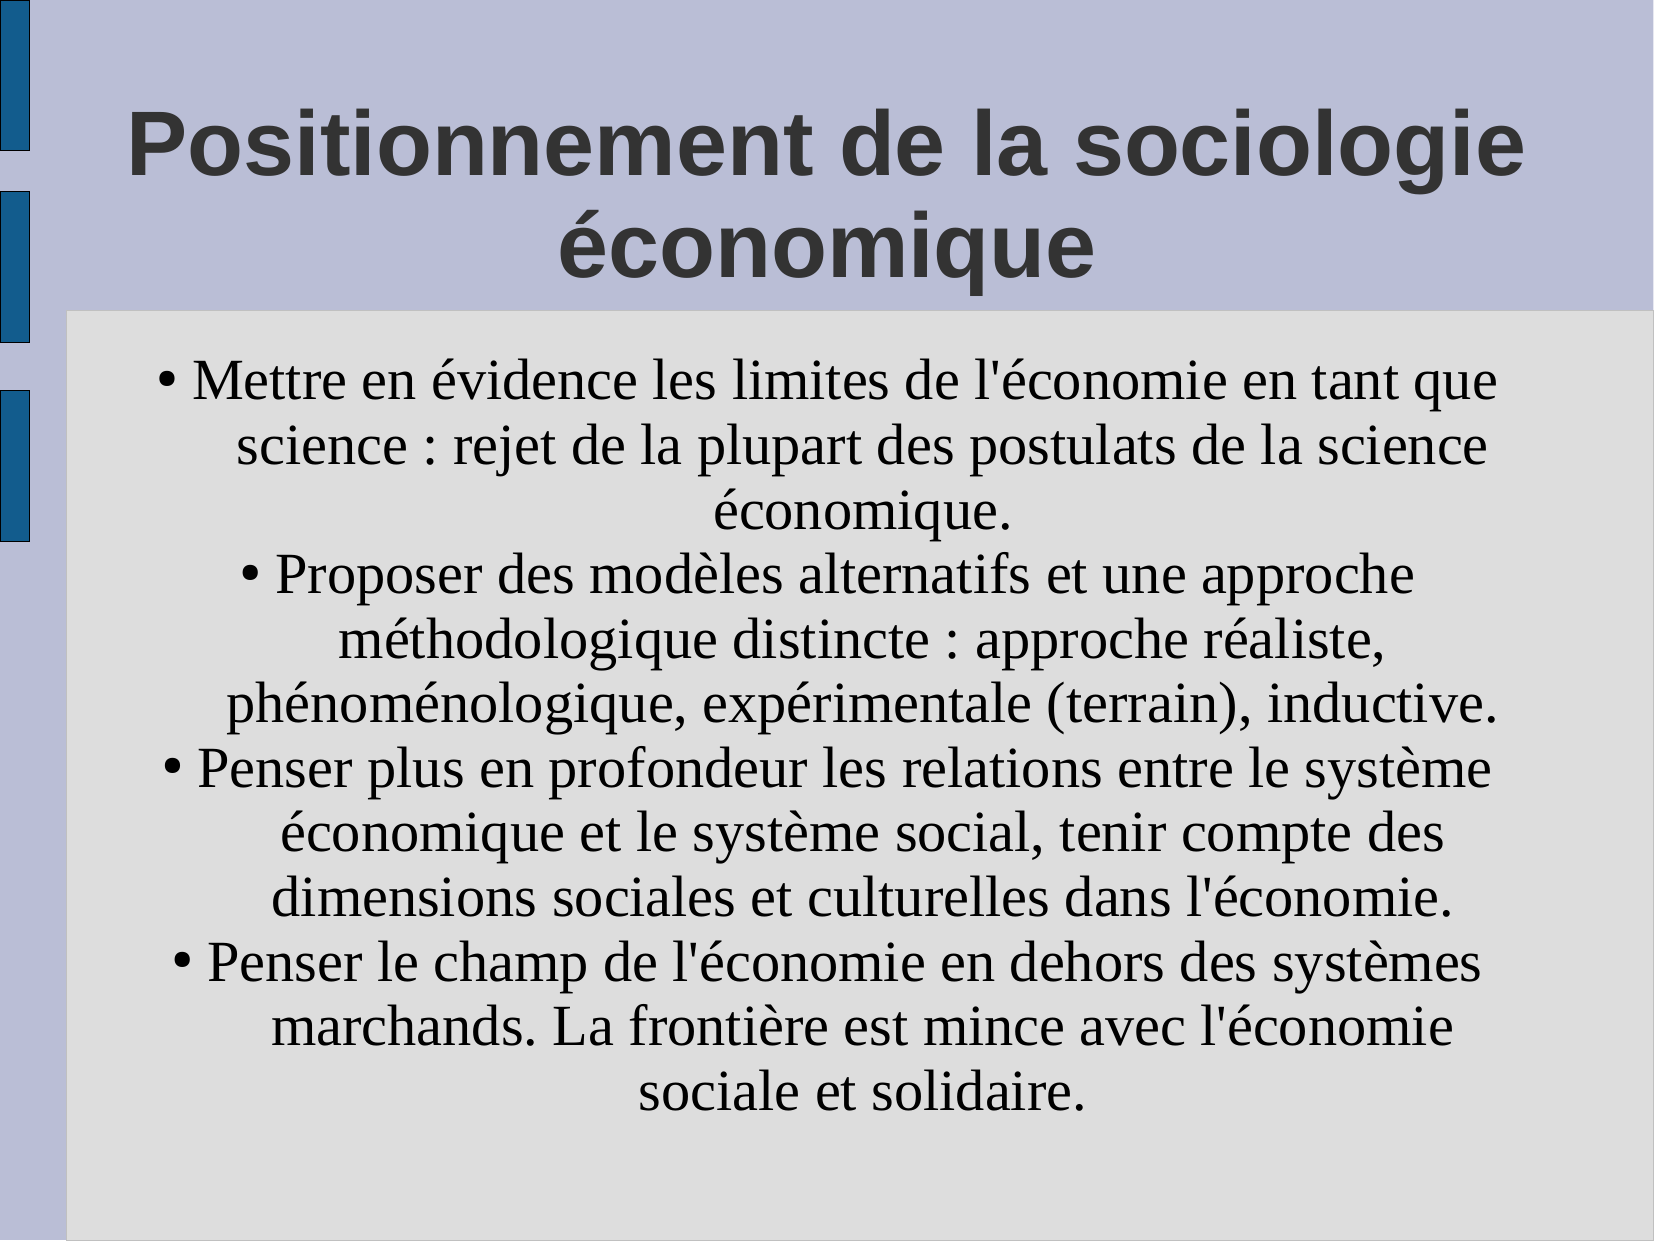

# Positionnement de la sociologie économique
Mettre en évidence les limites de l'économie en tant que science : rejet de la plupart des postulats de la science économique.
Proposer des modèles alternatifs et une approche méthodologique distincte : approche réaliste, phénoménologique, expérimentale (terrain), inductive.
Penser plus en profondeur les relations entre le système économique et le système social, tenir compte des dimensions sociales et culturelles dans l'économie.
Penser le champ de l'économie en dehors des systèmes marchands. La frontière est mince avec l'économie sociale et solidaire.